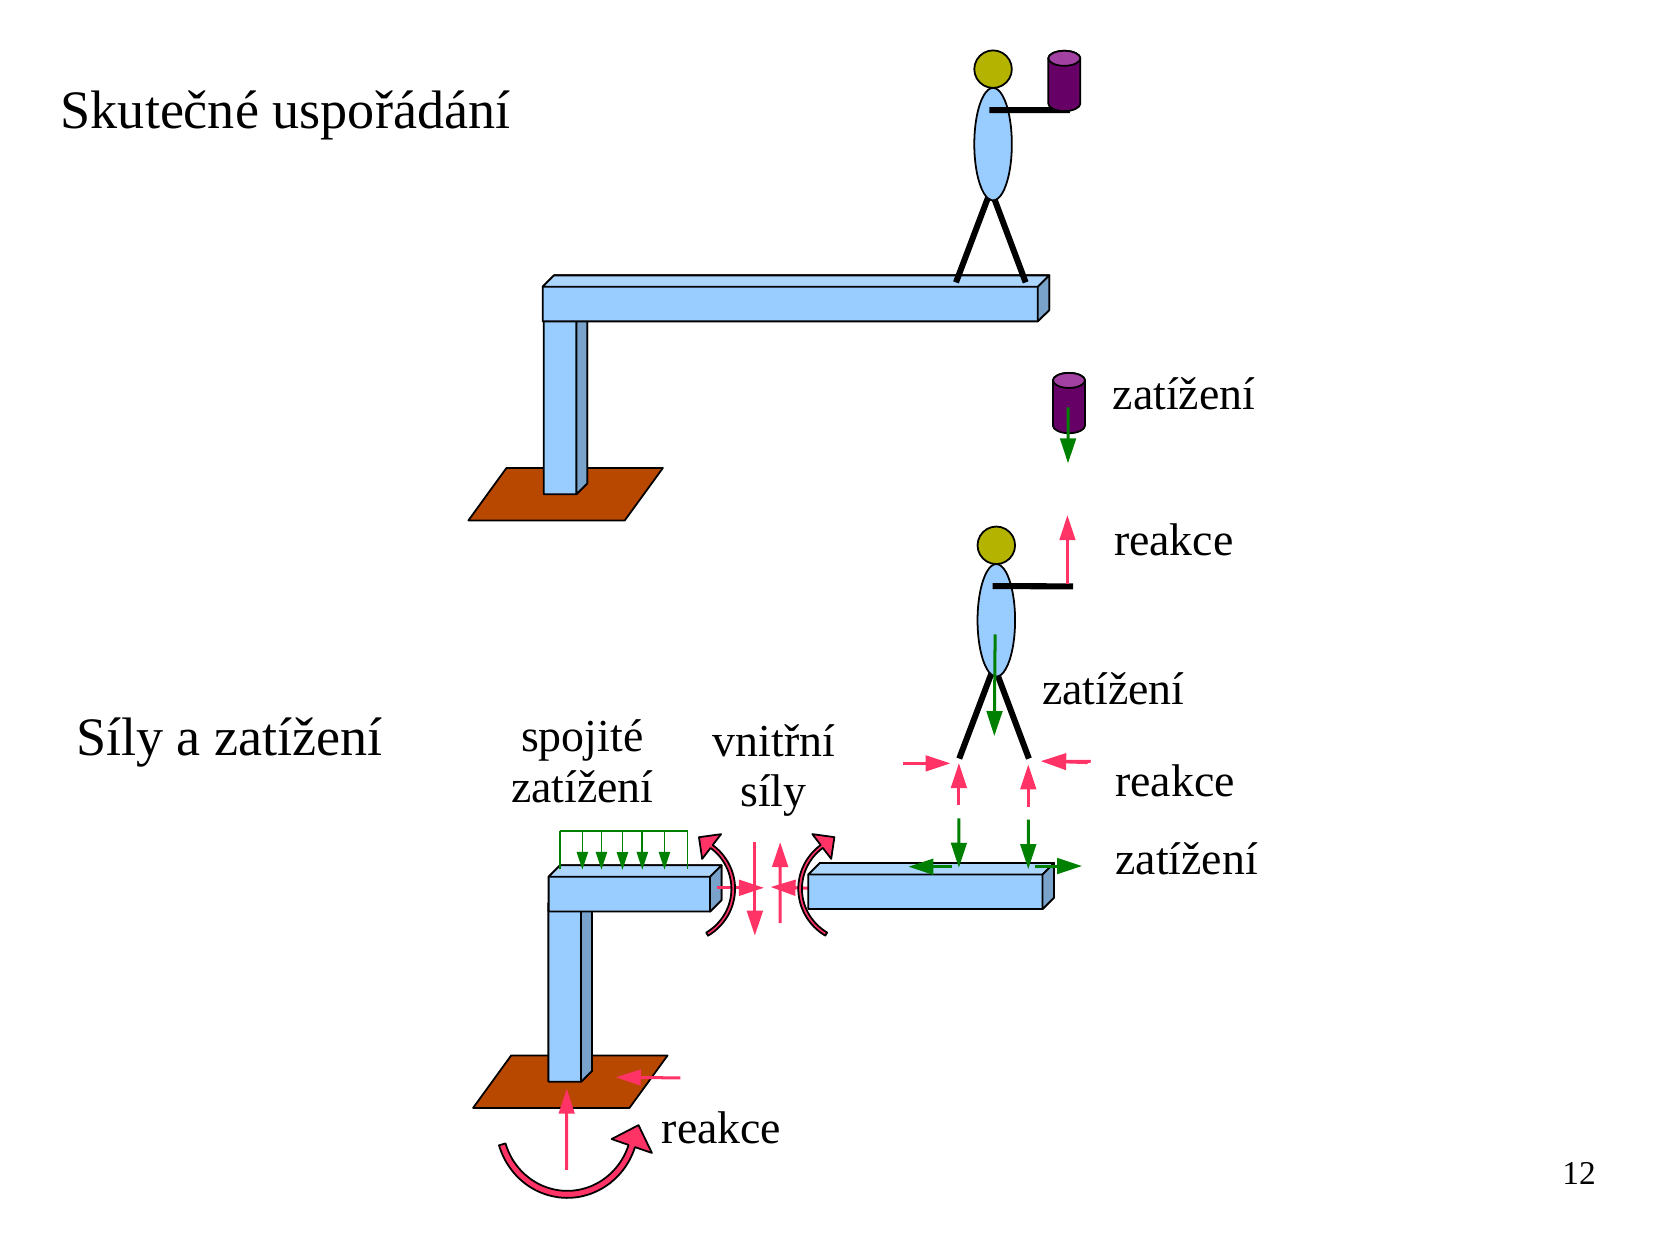

# Skutečné uspořádání
zatížení
reakce
zatížení
Síly a zatížení
spojité zatížení
vnitřní síly
reakce
zatížení
reakce
12